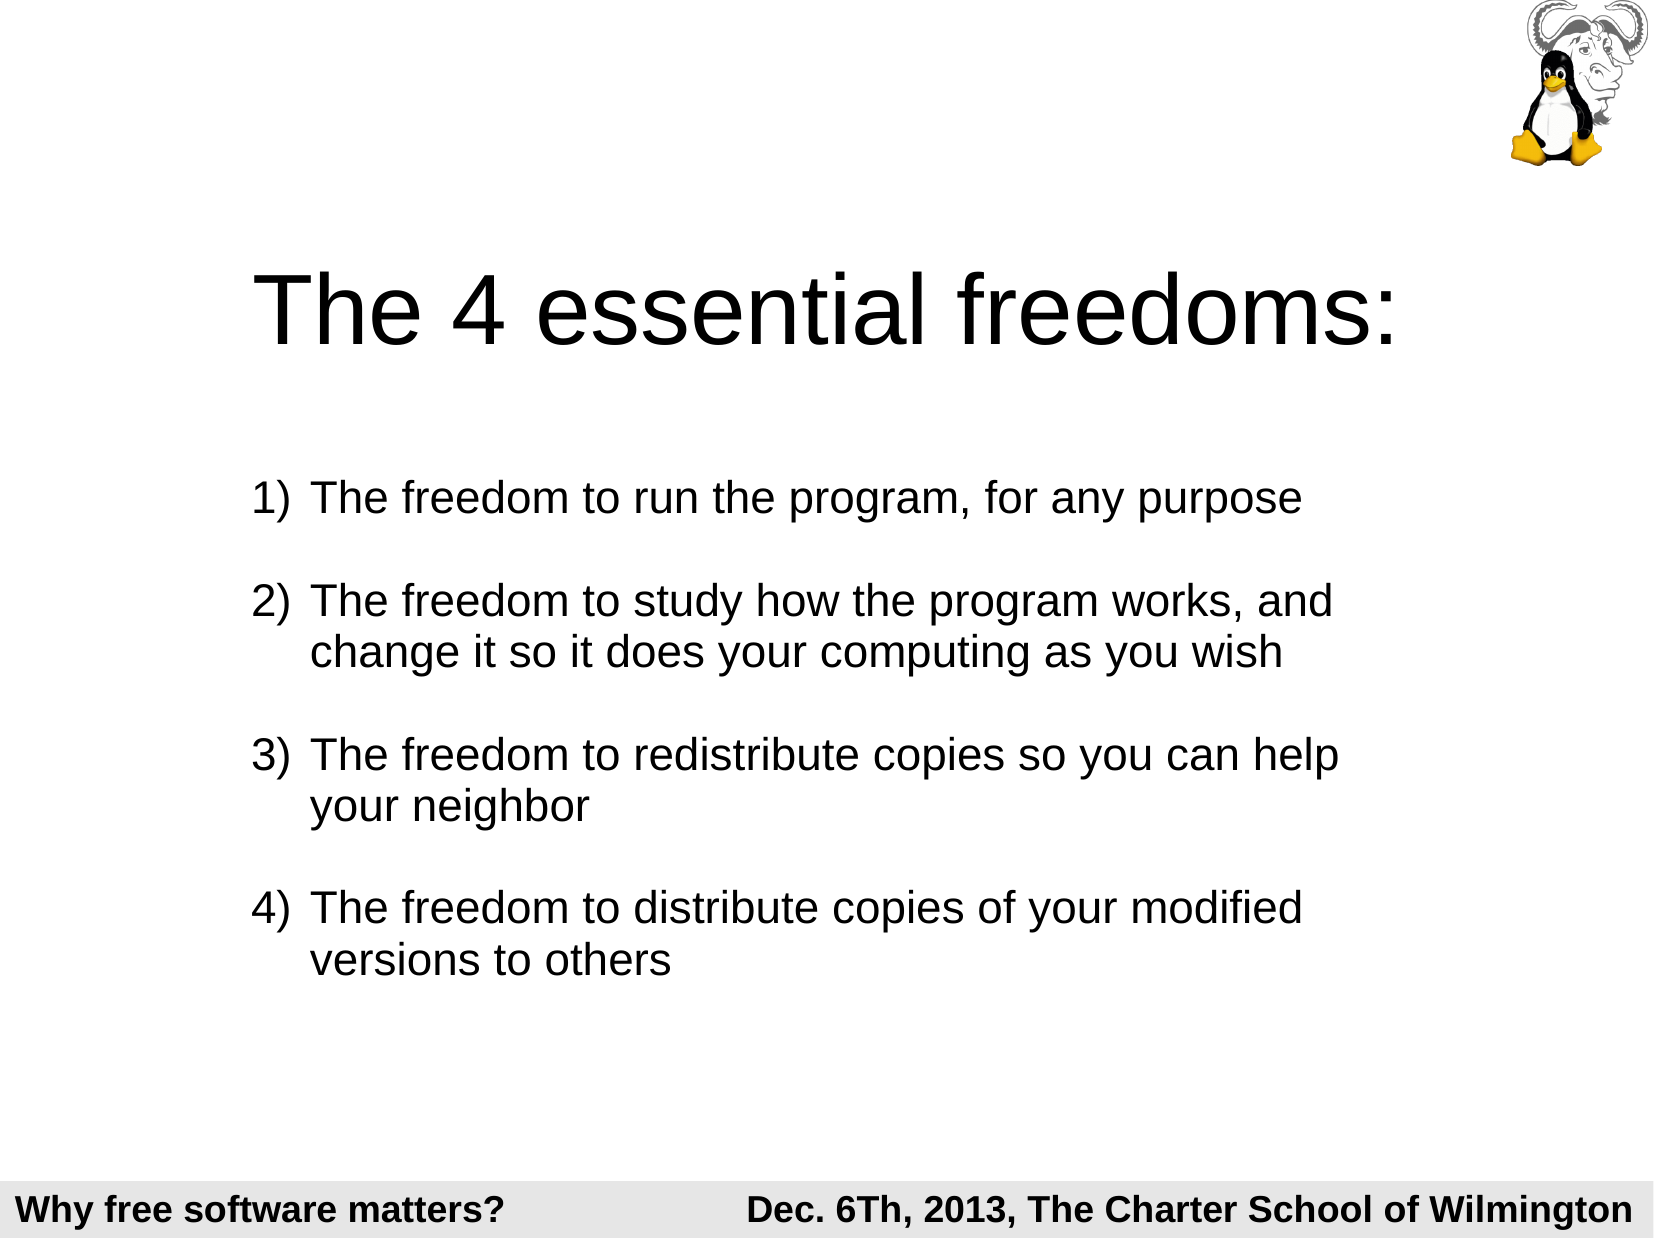

# The 4 essential freedoms:
The freedom to run the program, for any purpose
The freedom to study how the program works, and change it so it does your computing as you wish
The freedom to redistribute copies so you can help your neighbor
The freedom to distribute copies of your modified versions to others
Why free software matters? Dec. 6Th, 2013, The Charter School of Wilmington